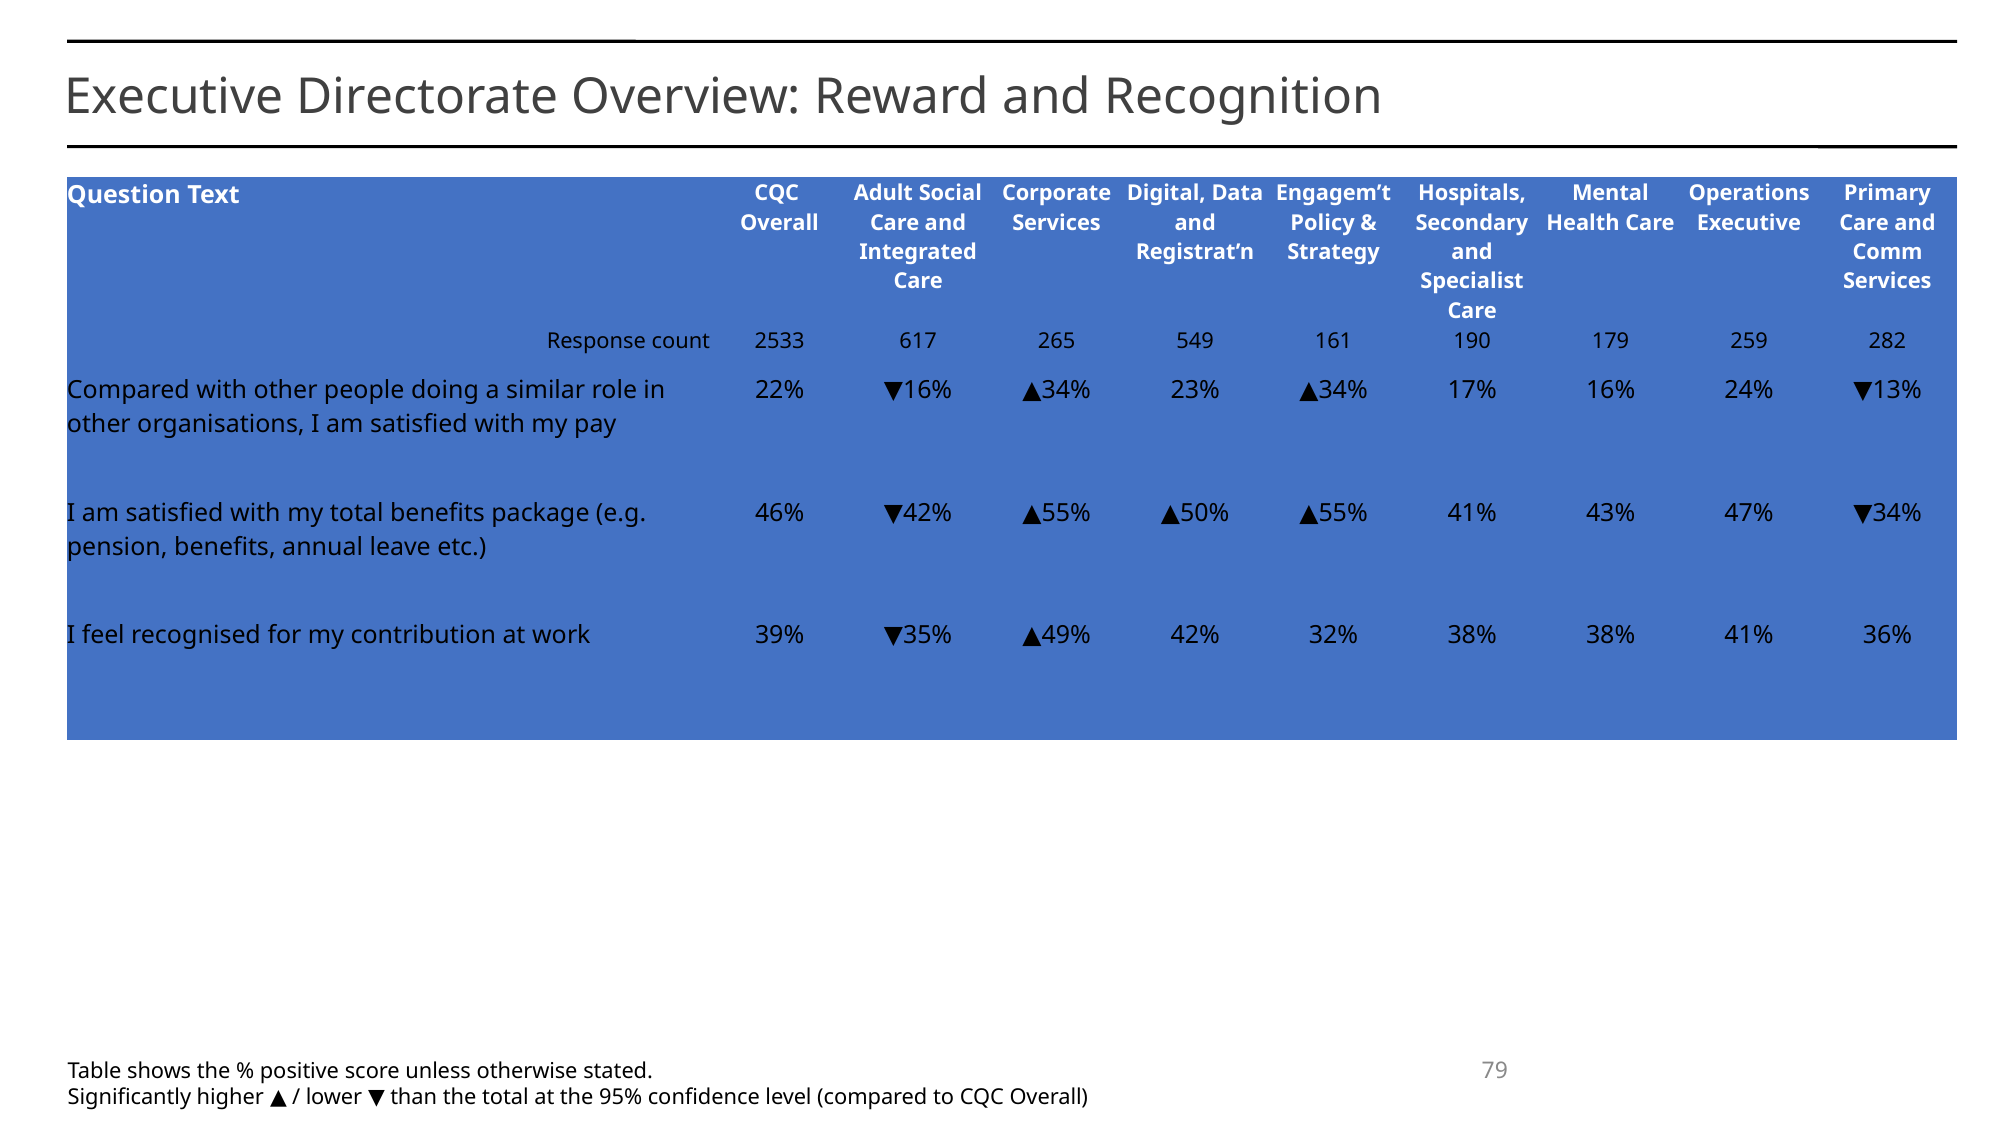

# Executive Directorate Overview: Reward and Recognition
| Question Text | CQC Overall | Adult Social Care and Integrated Care | Corporate Services | Digital, Data and Registrat’n | Engagem’t Policy & Strategy | Hospitals, Secondary and Specialist Care | Mental Health Care | Operations Executive | Primary Care and Comm Services |
| --- | --- | --- | --- | --- | --- | --- | --- | --- | --- |
| Response count | 2533 | 617 | 265 | 549 | 161 | 190 | 179 | 259 | 282 |
| Compared with other people doing a similar role in other organisations, I am satisfied with my pay | 22% | ▼16% | ▲34% | 23% | ▲34% | 17% | 16% | 24% | ▼13% |
| I am satisfied with my total benefits package (e.g. pension, benefits, annual leave etc.) | 46% | ▼42% | ▲55% | ▲50% | ▲55% | 41% | 43% | 47% | ▼34% |
| I feel recognised for my contribution at work | 39% | ▼35% | ▲49% | 42% | 32% | 38% | 38% | 41% | 36% |
Table shows the % positive score unless otherwise stated.
Significantly higher ▲ / lower ▼ than the total at the 95% confidence level (compared to CQC Overall)